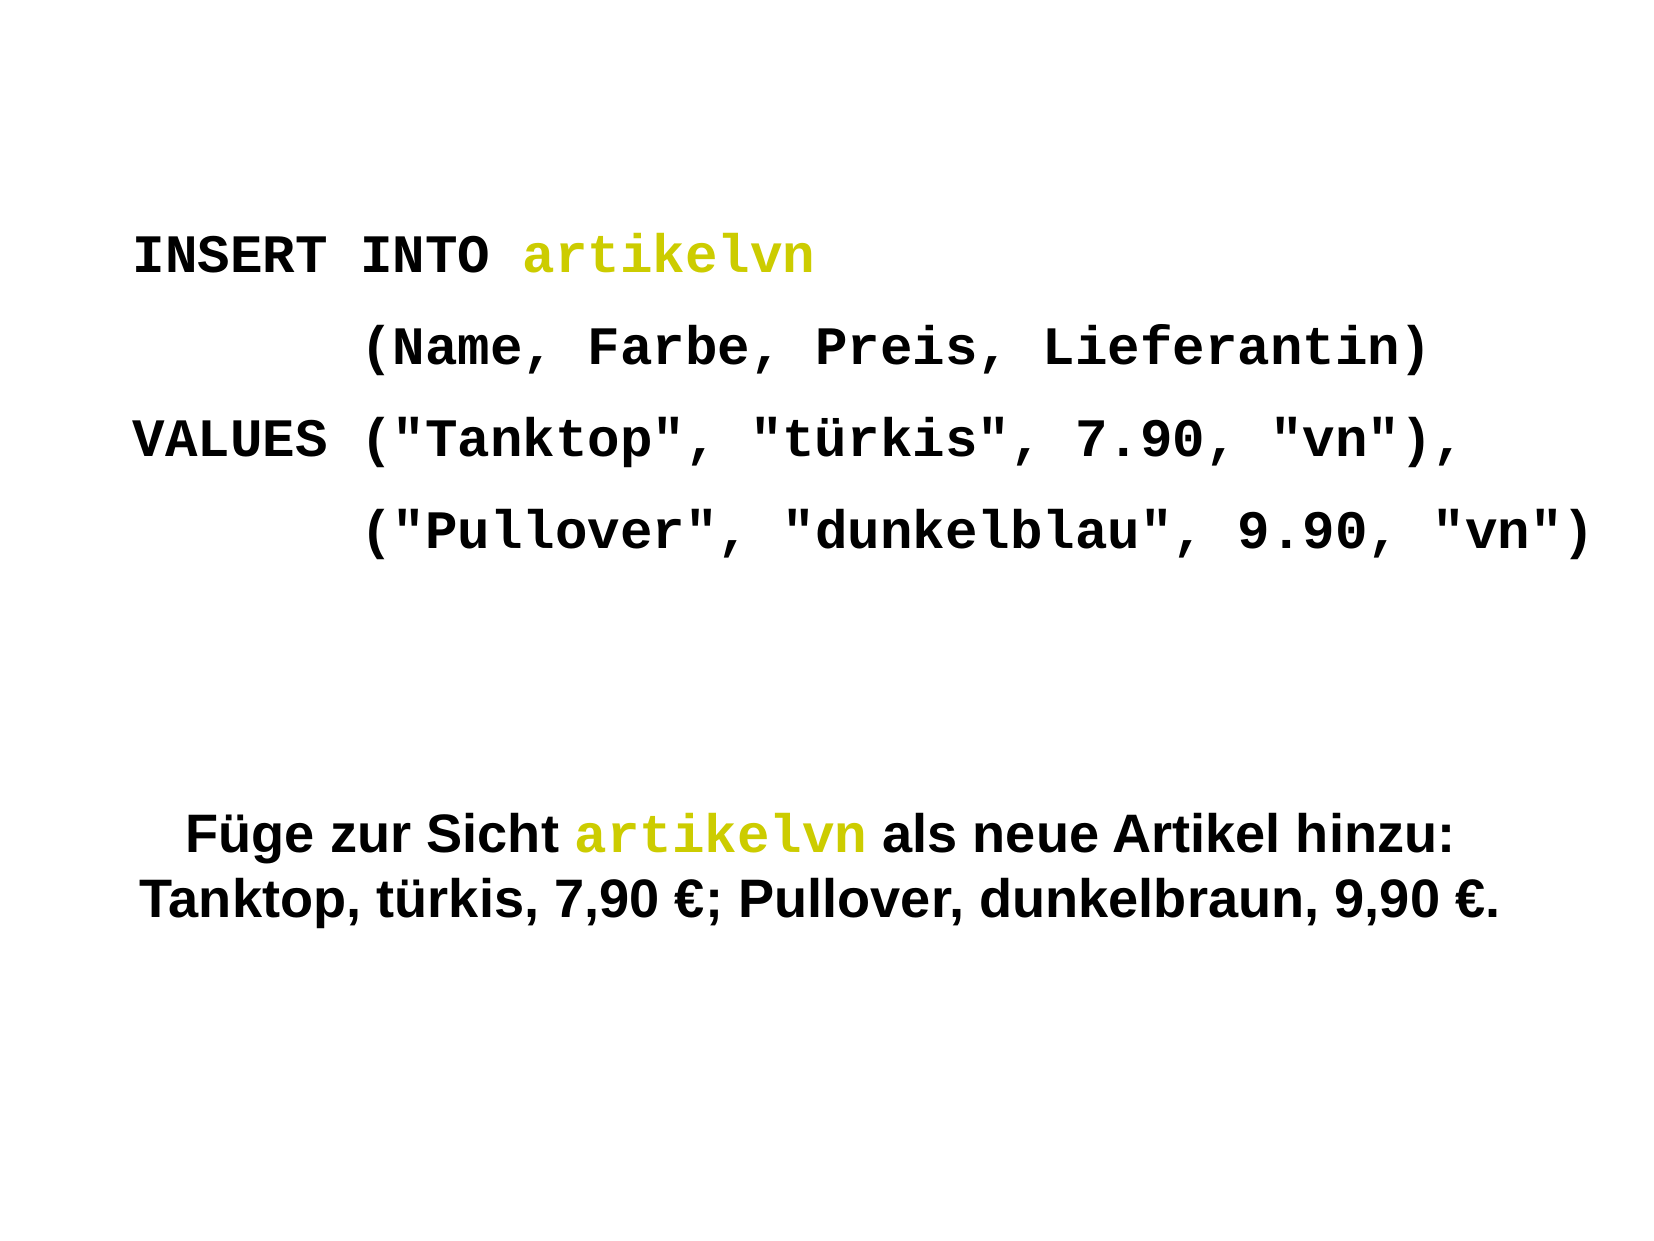

INSERT INTO artikelvn
 (Name, Farbe, Preis, Lieferantin)
VALUES ("Tanktop", "türkis", 7.90, "vn"),
 ("Pullover", "dunkelblau", 9.90, "vn")
# Füge zur Sicht artikelvn als neue Artikel hinzu: Tanktop, türkis, 7,90 €; Pullover, dunkelbraun, 9,90 €.